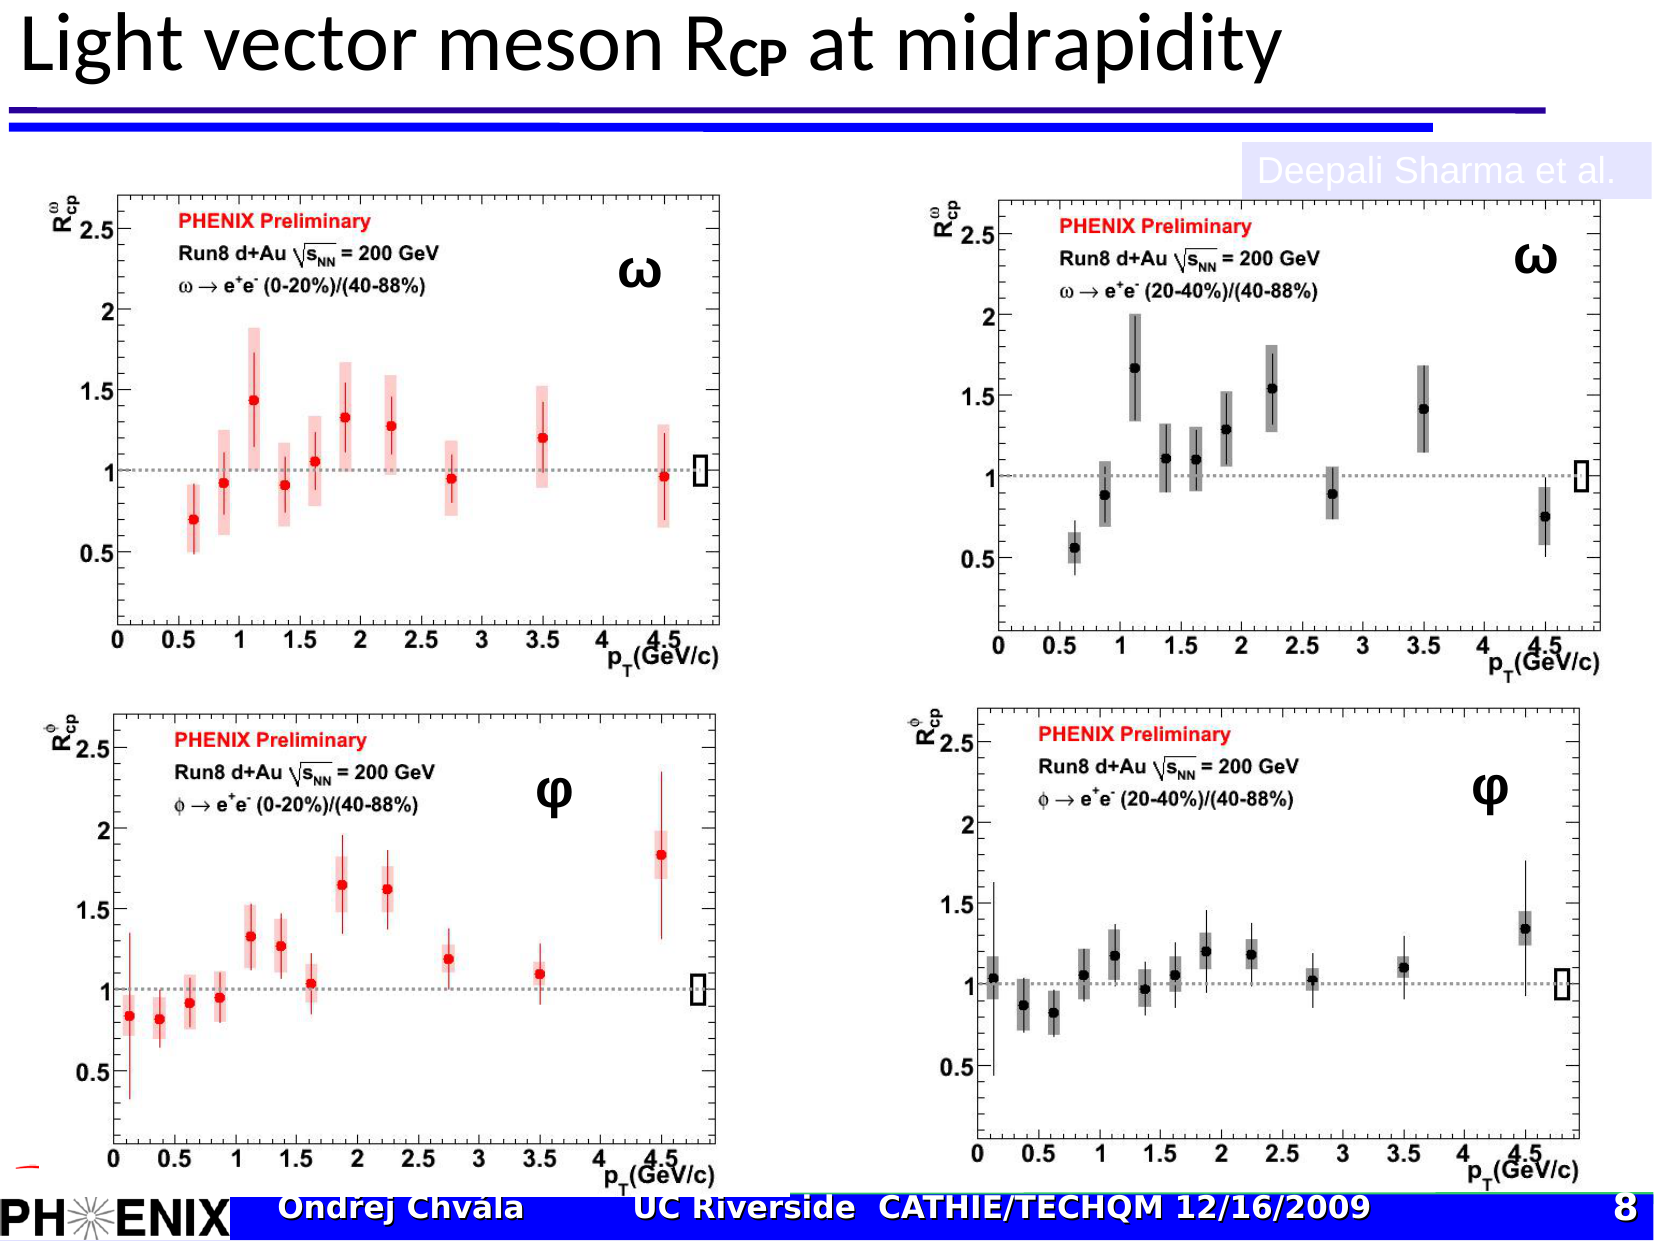

# Light vector meson RCP at midrapidity
Deepali Sharma et al.
ω
ω
φ
φ